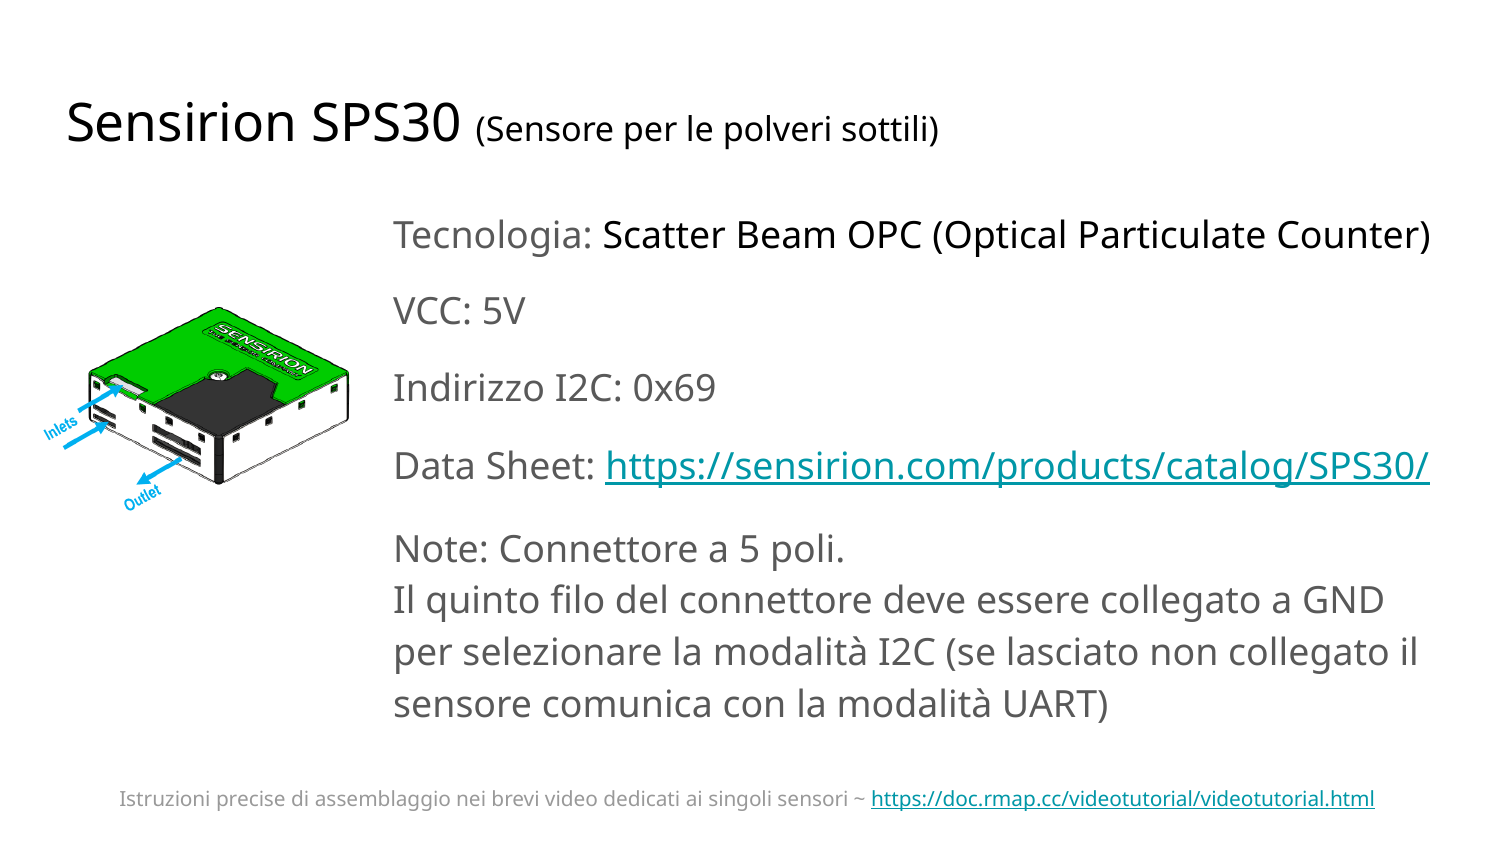

Sensirion SPS30 (Sensore per le polveri sottili)
# Tecnologia: Scatter Beam OPC (Optical Particulate Counter)
VCC: 5V
Indirizzo I2C: 0x69
Data Sheet: https://sensirion.com/products/catalog/SPS30/
Note: Connettore a 5 poli.
Il quinto filo del connettore deve essere collegato a GND per selezionare la modalità I2C (se lasciato non collegato il sensore comunica con la modalità UART)
Istruzioni precise di assemblaggio nei brevi video dedicati ai singoli sensori ~ https://doc.rmap.cc/videotutorial/videotutorial.html